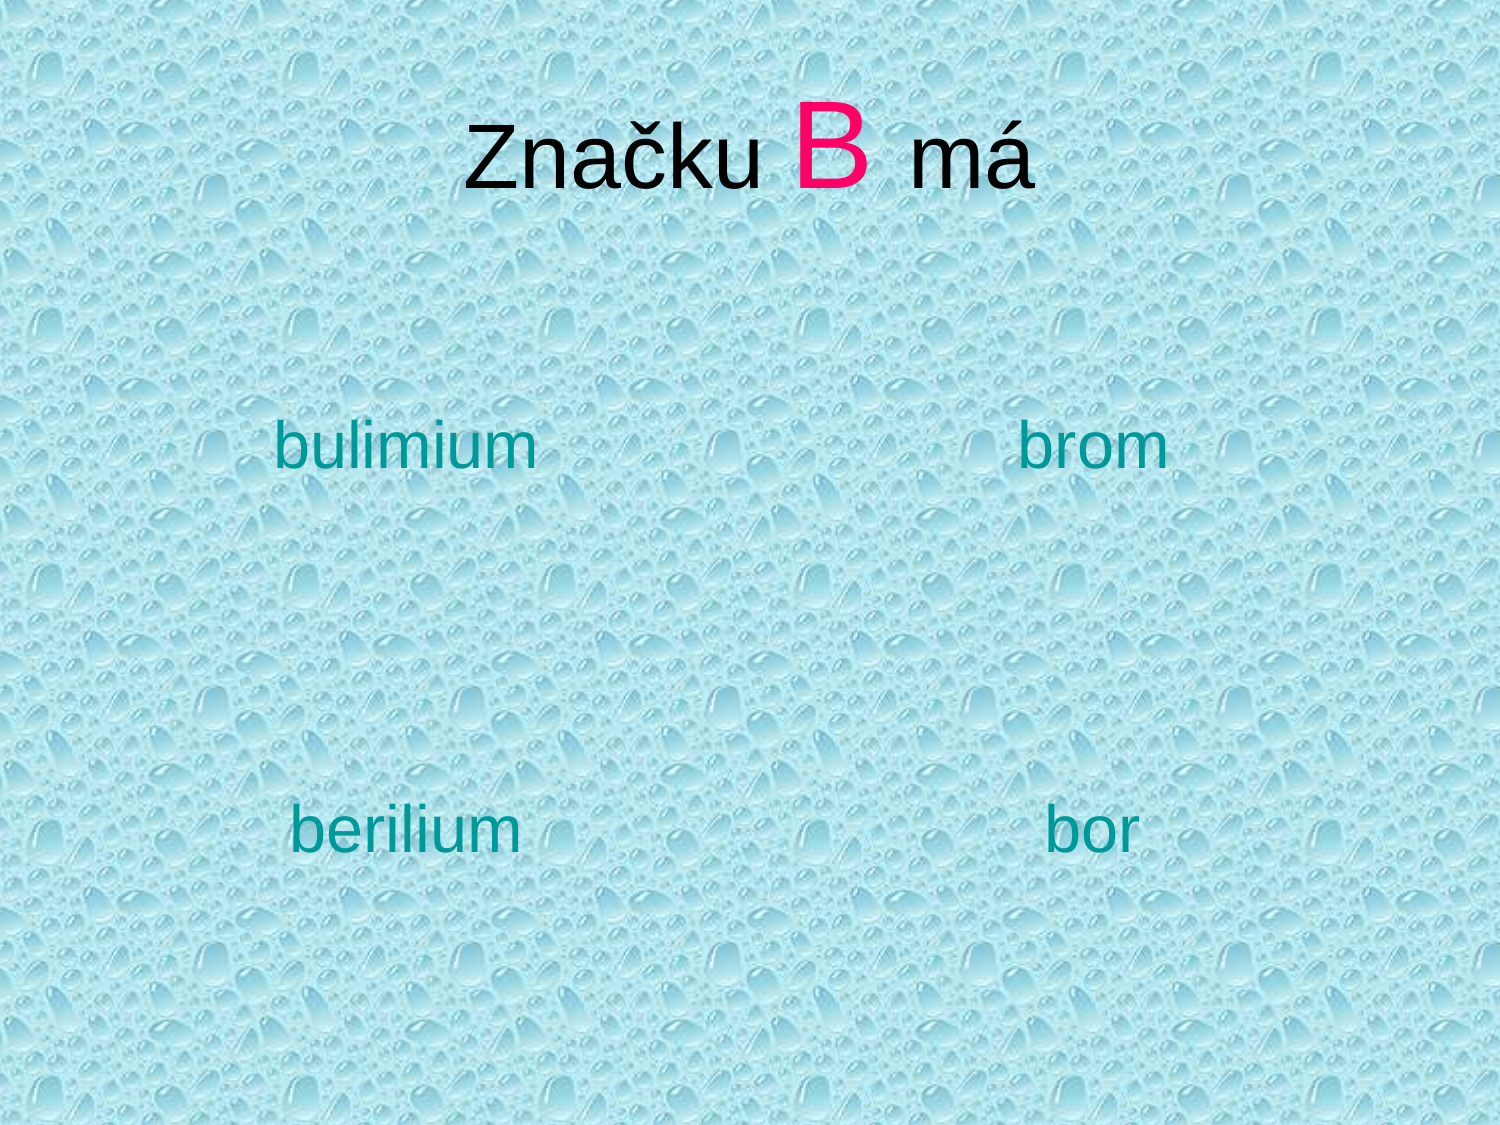

# Značku B má
| bulimium |
| --- |
| brom |
| --- |
| berilium |
| --- |
| bor |
| --- |